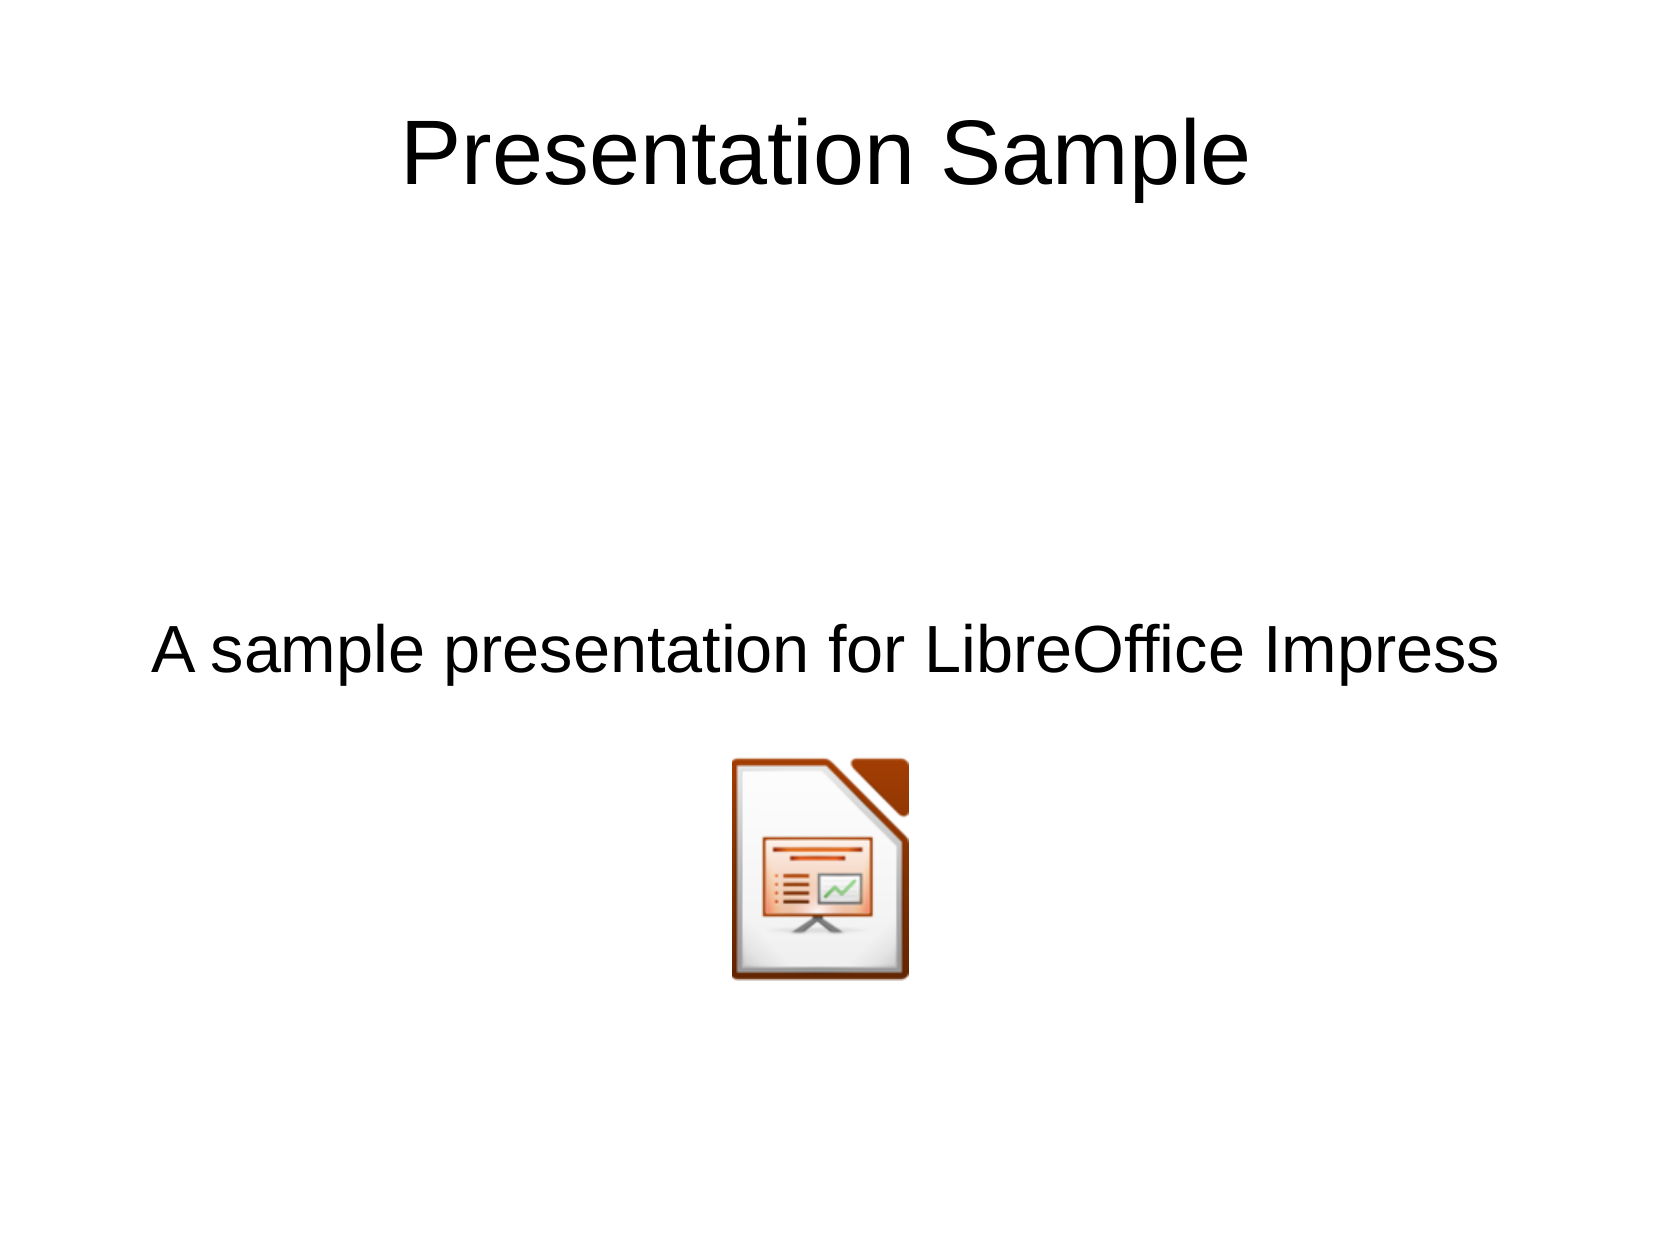

# Presentation Sample
A sample presentation for LibreOffice Impress